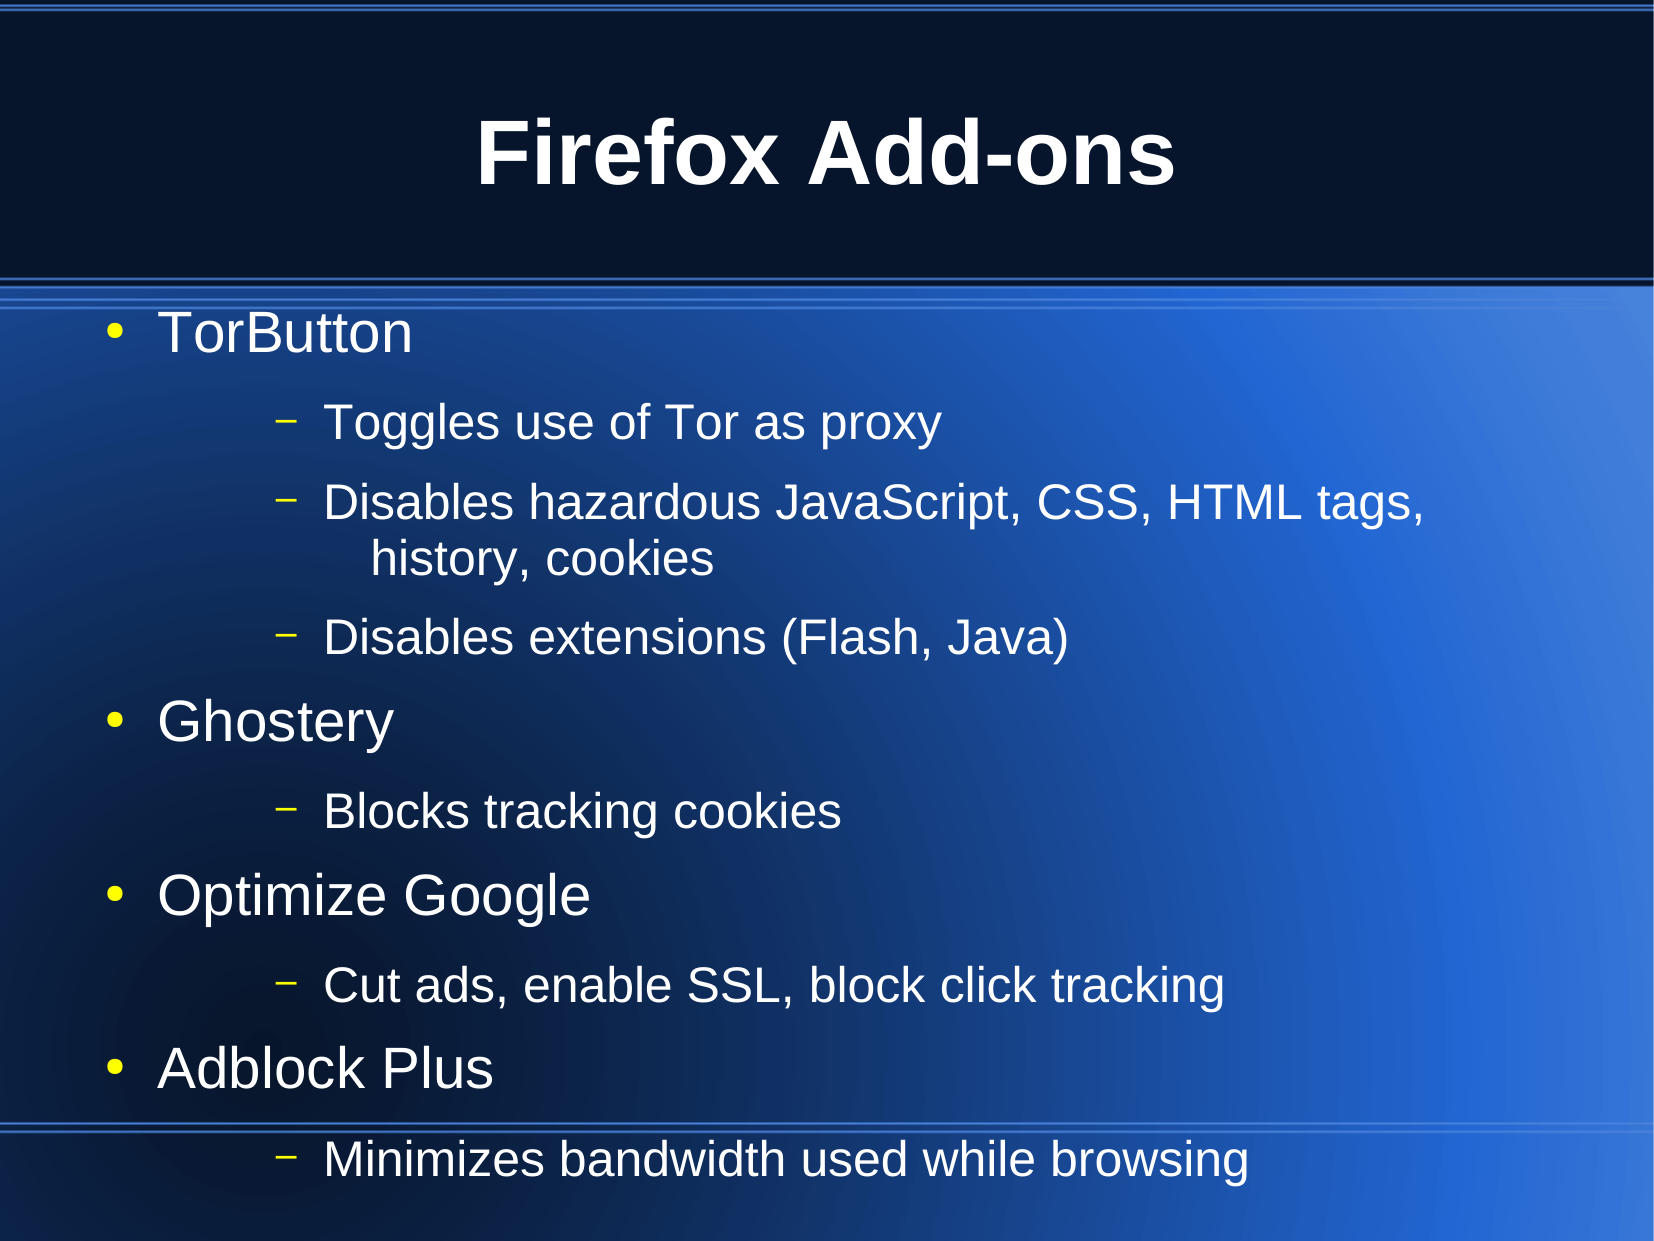

# Firefox Add-ons
TorButton
Toggles use of Tor as proxy
Disables hazardous JavaScript, CSS, HTML tags, history, cookies
Disables extensions (Flash, Java)
Ghostery
Blocks tracking cookies
Optimize Google
Cut ads, enable SSL, block click tracking
Adblock Plus
Minimizes bandwidth used while browsing